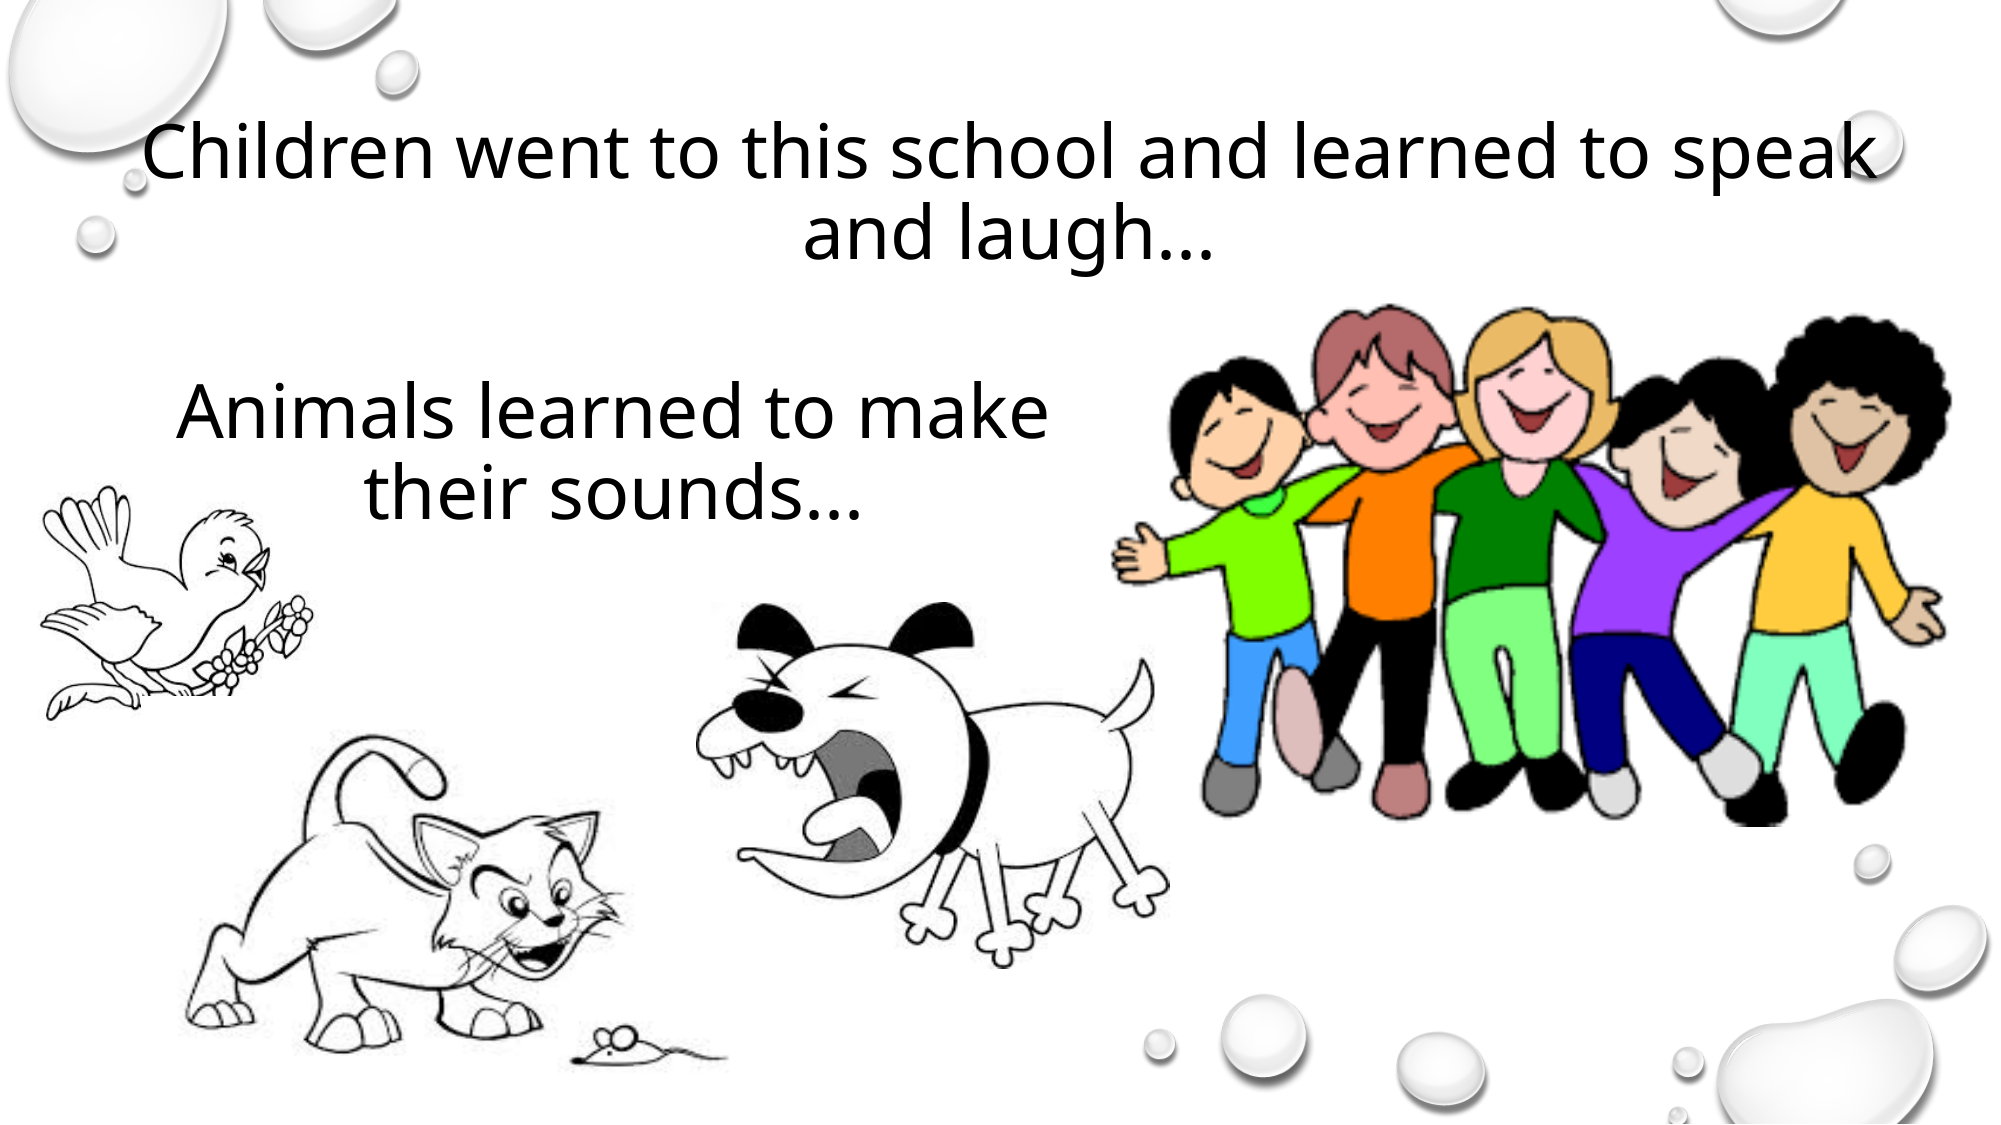

Children went to this school and learned to speak and laugh...
Animals learned to make their sounds...